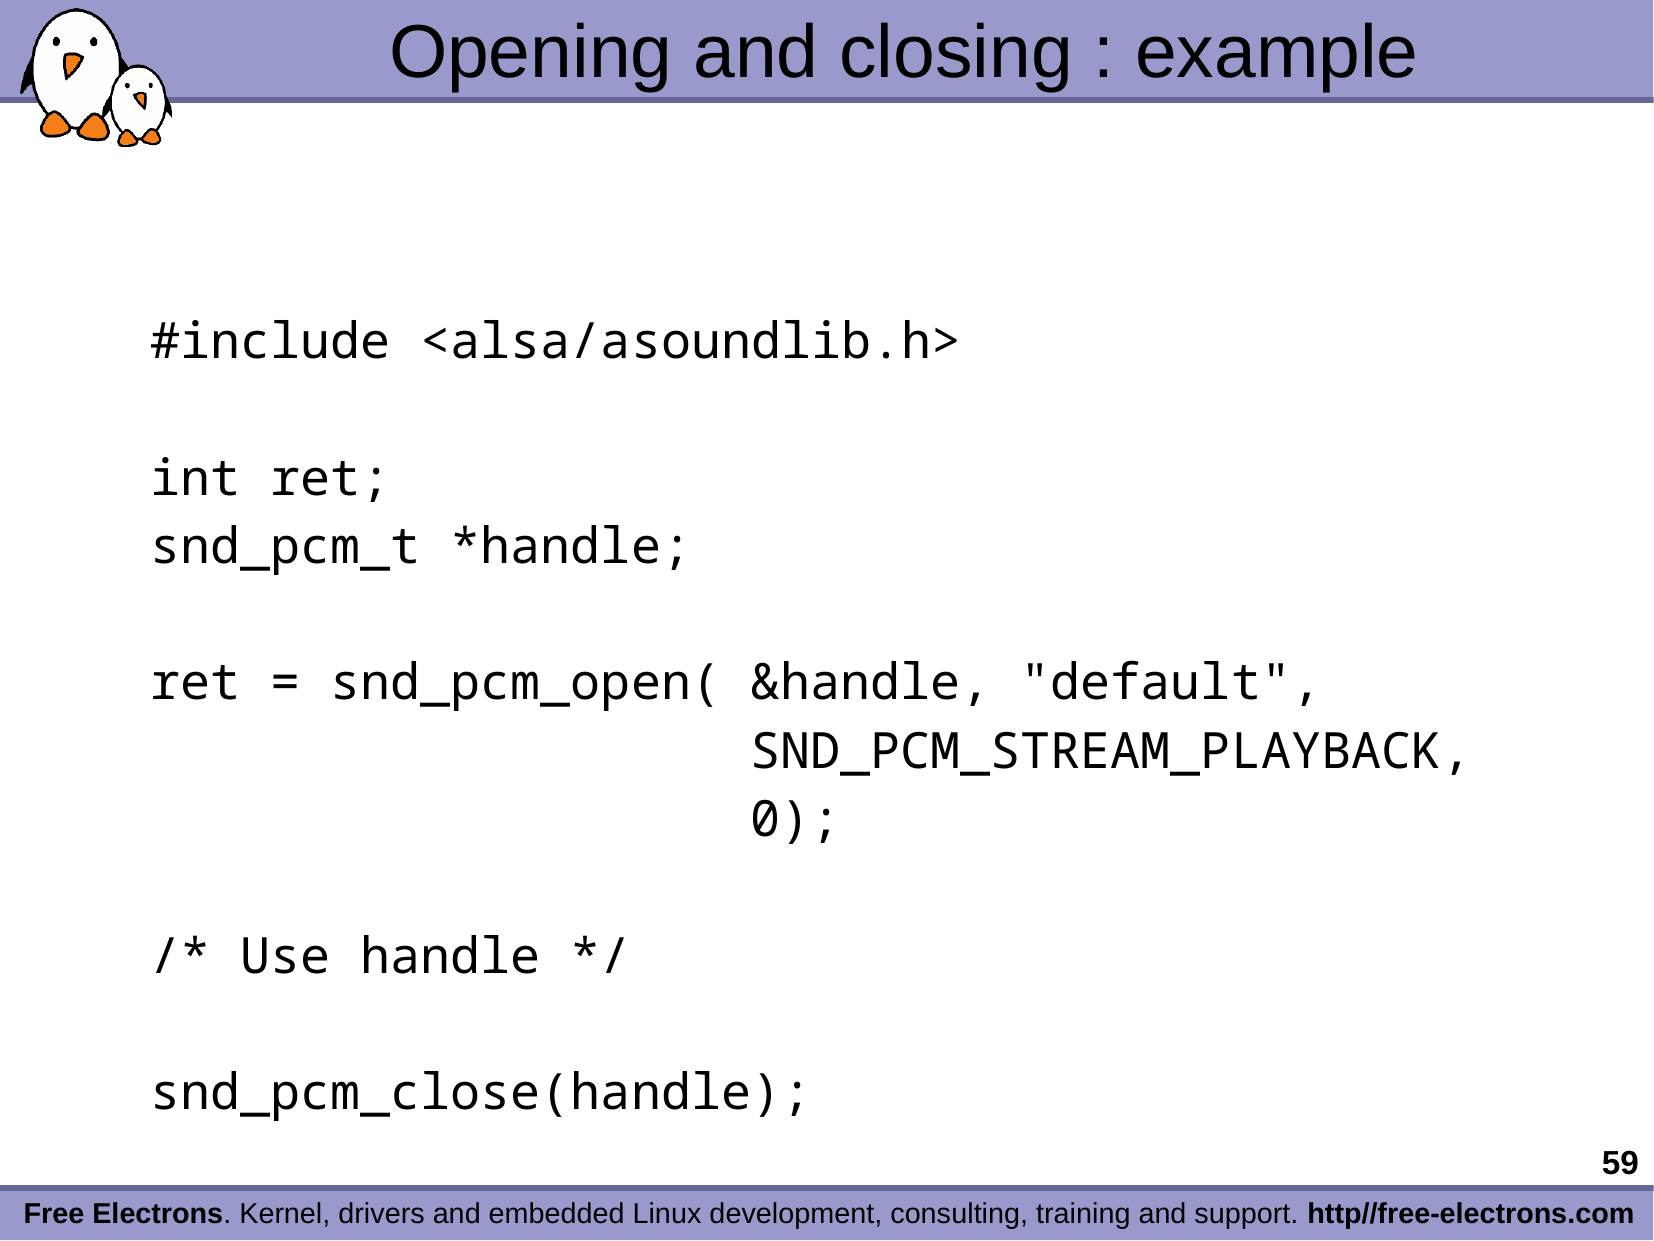

# Opening and closing : example
#include <alsa/asoundlib.h>
int ret;
snd_pcm_t *handle;
ret = snd_pcm_open(	&handle, "default",
								SND_PCM_STREAM_PLAYBACK,
								0);
/* Use handle */
snd_pcm_close(handle);